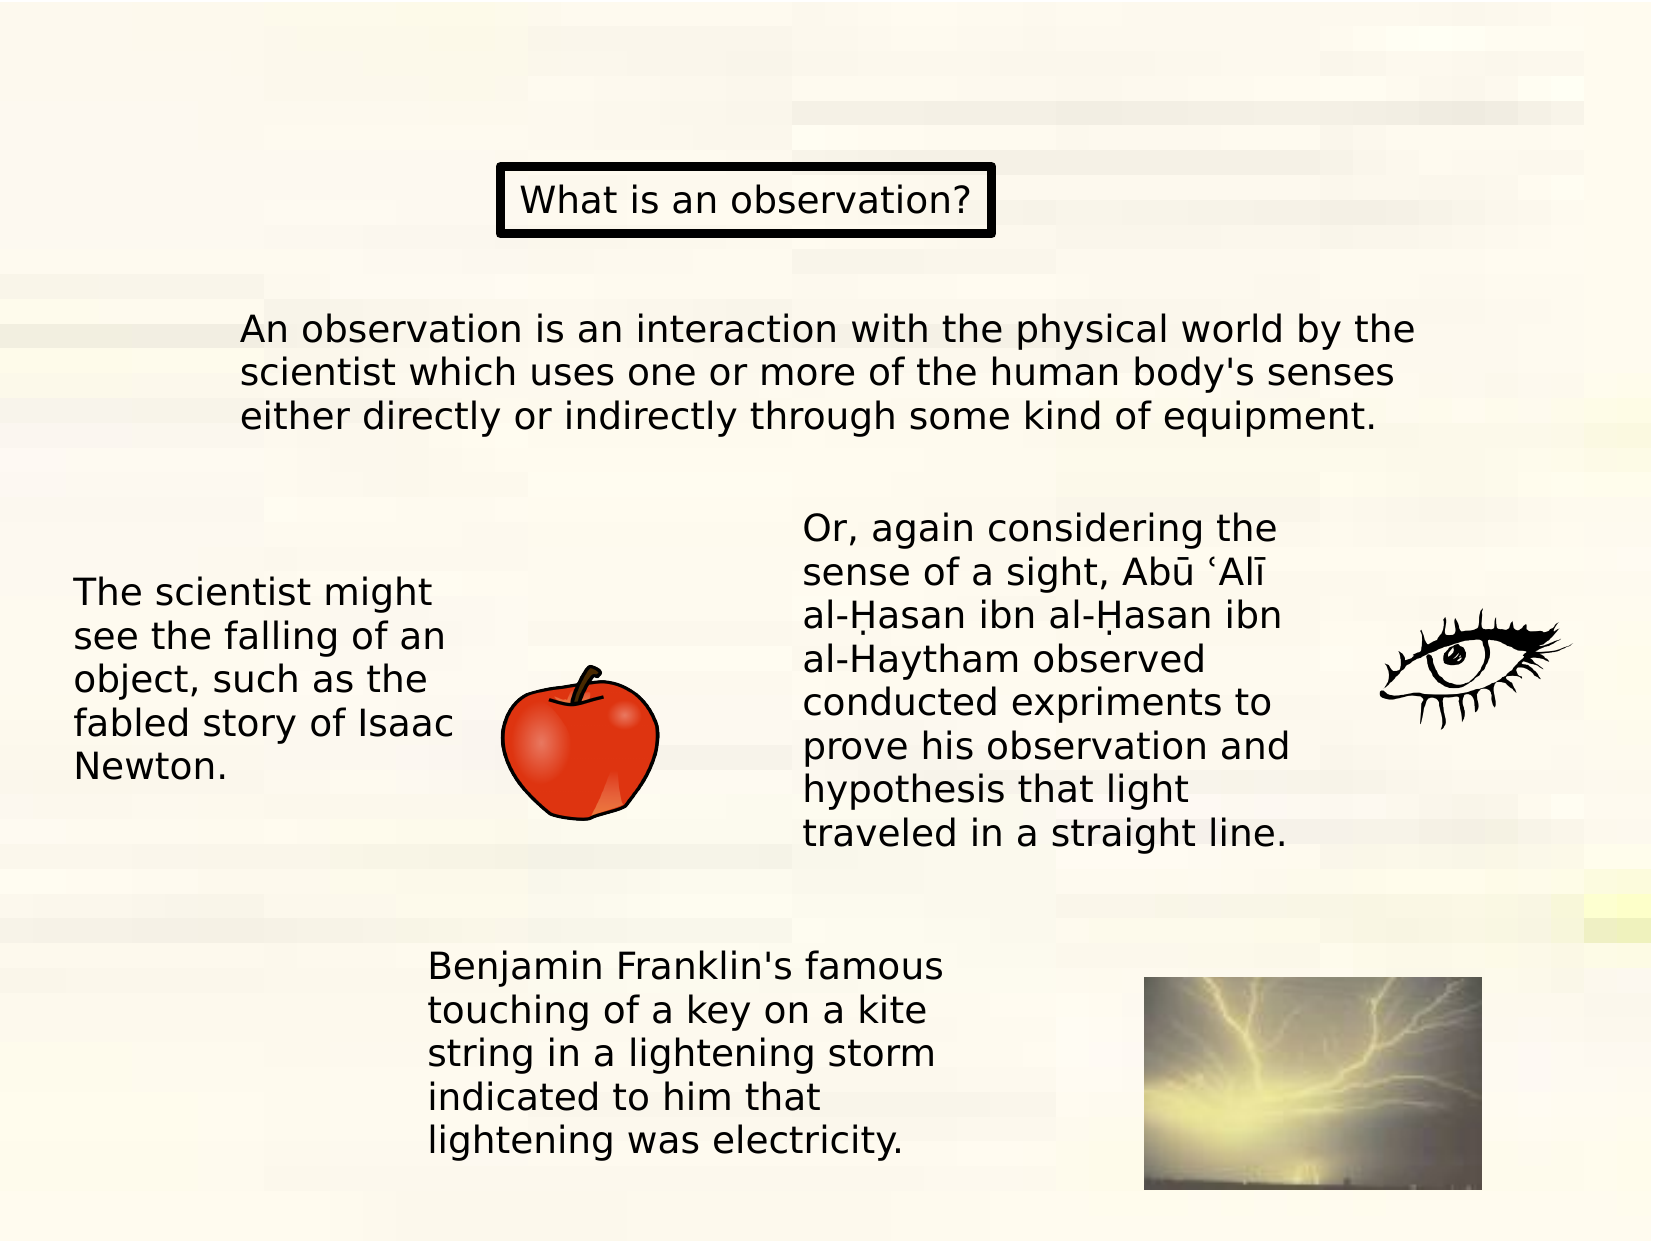

What is an observation?
An observation is an interaction with the physical world by the scientist which uses one or more of the human body's senses either directly or indirectly through some kind of equipment.
Or, again considering the sense of a sight, Abū ʿAlī al-Ḥasan ibn al-Ḥasan ibn al-Haytham observed conducted expriments to prove his observation and hypothesis that light traveled in a straight line.
The scientist might see the falling of an object, such as the fabled story of Isaac Newton.
Benjamin Franklin's famous touching of a key on a kite string in a lightening storm indicated to him that lightening was electricity.